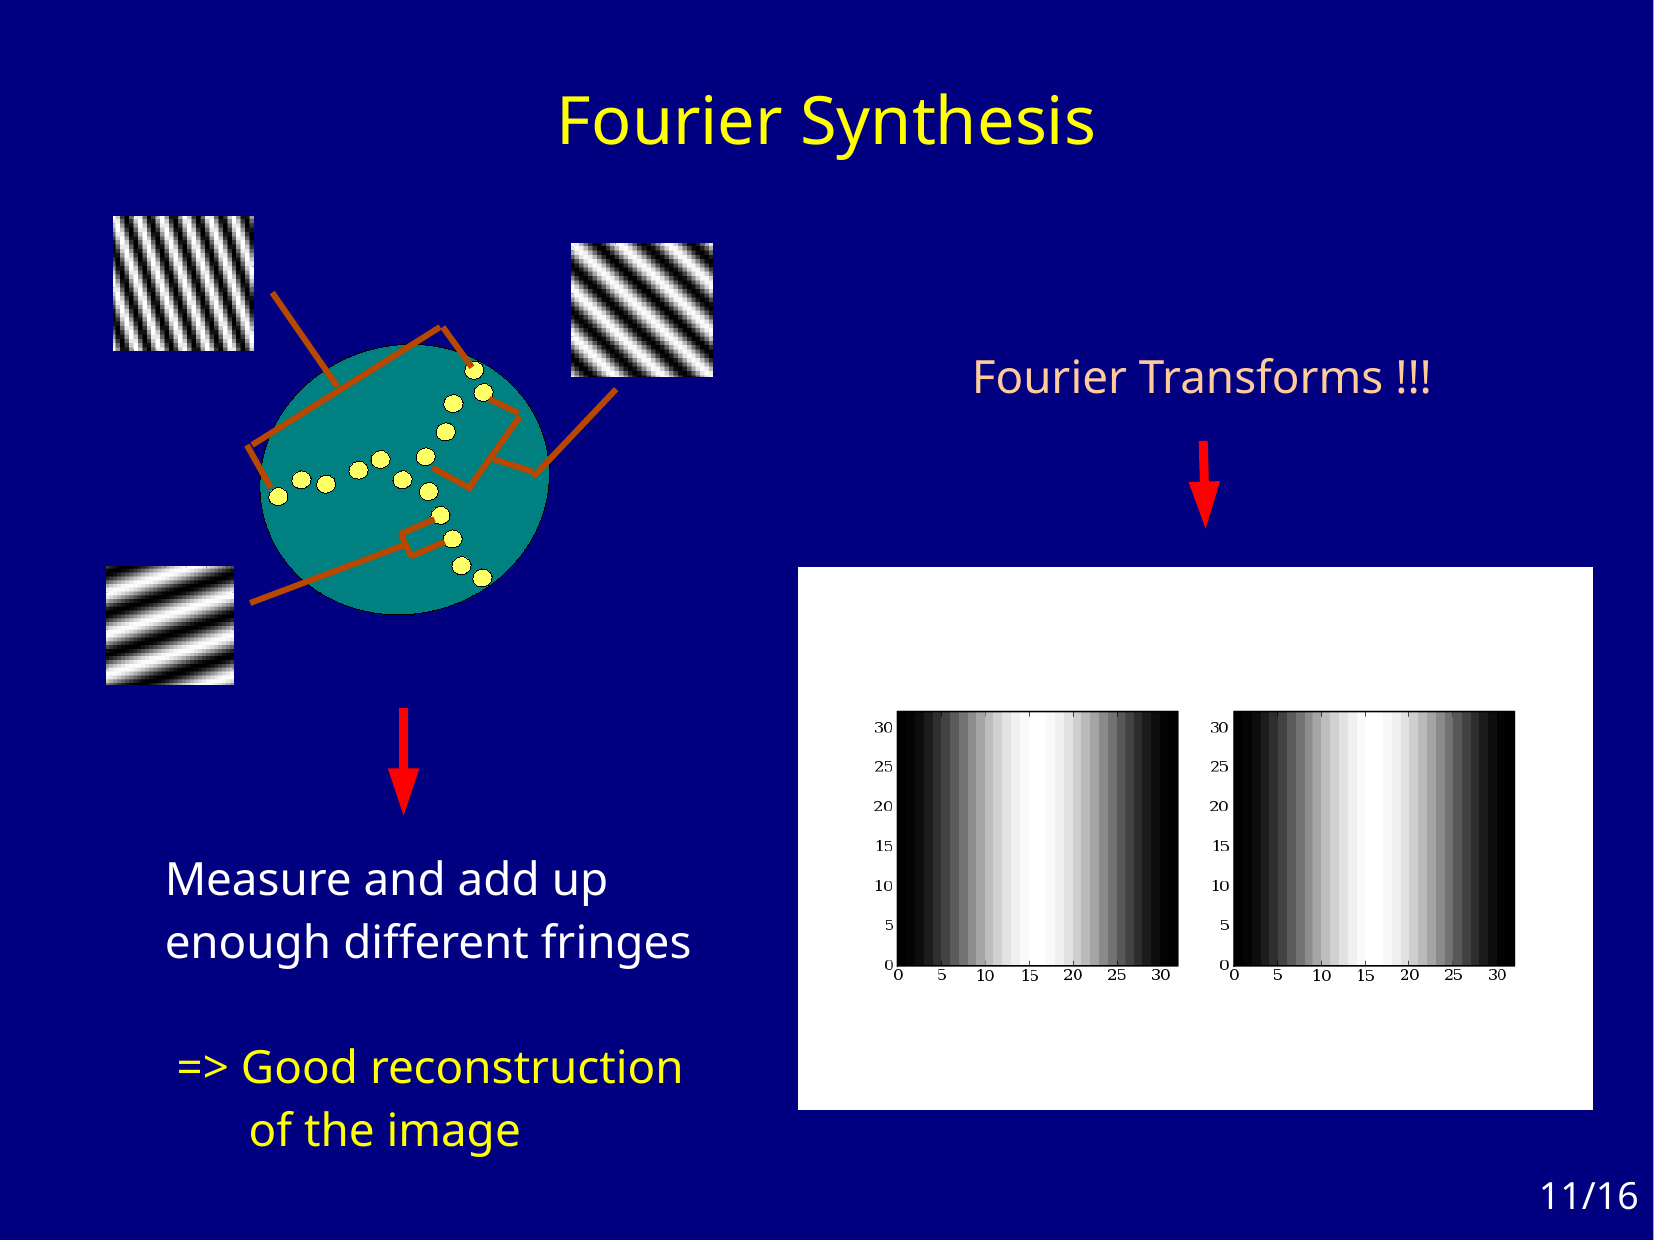

# Fourier Synthesis
Fourier Transforms !!!
Measure and add up
enough different fringes
 => Good reconstruction
 of the image